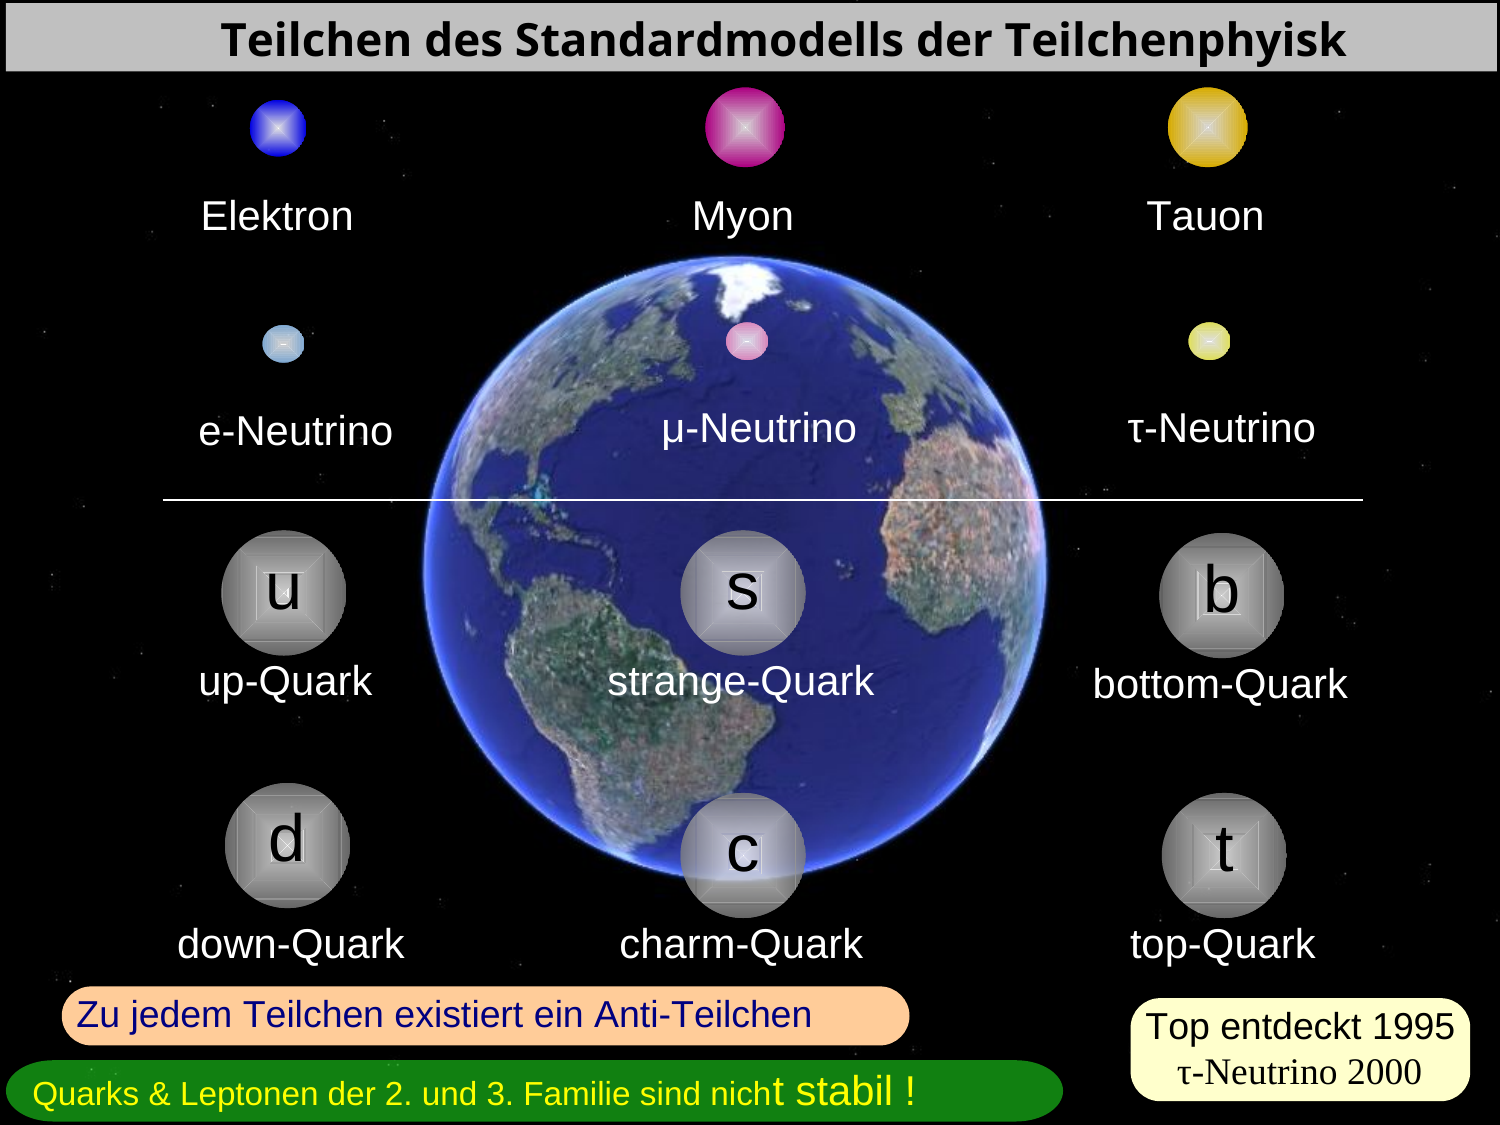

# Teilchen des Standardmodells der Teilchenphyisk
Elektron
Myon
Tauon
μ-Neutrino
τ-Neutrino
e-Neutrino
u
s
b
up-Quark
strange-Quark
bottom-Quark
d
c
t
down-Quark
charm-Quark
top-Quark
Zu jedem Teilchen existiert ein Anti-Teilchen
Top entdeckt 1995
 τ-Neutrino 2000
 Quarks & Leptonen der 2. und 3. Familie sind nicht stabil !